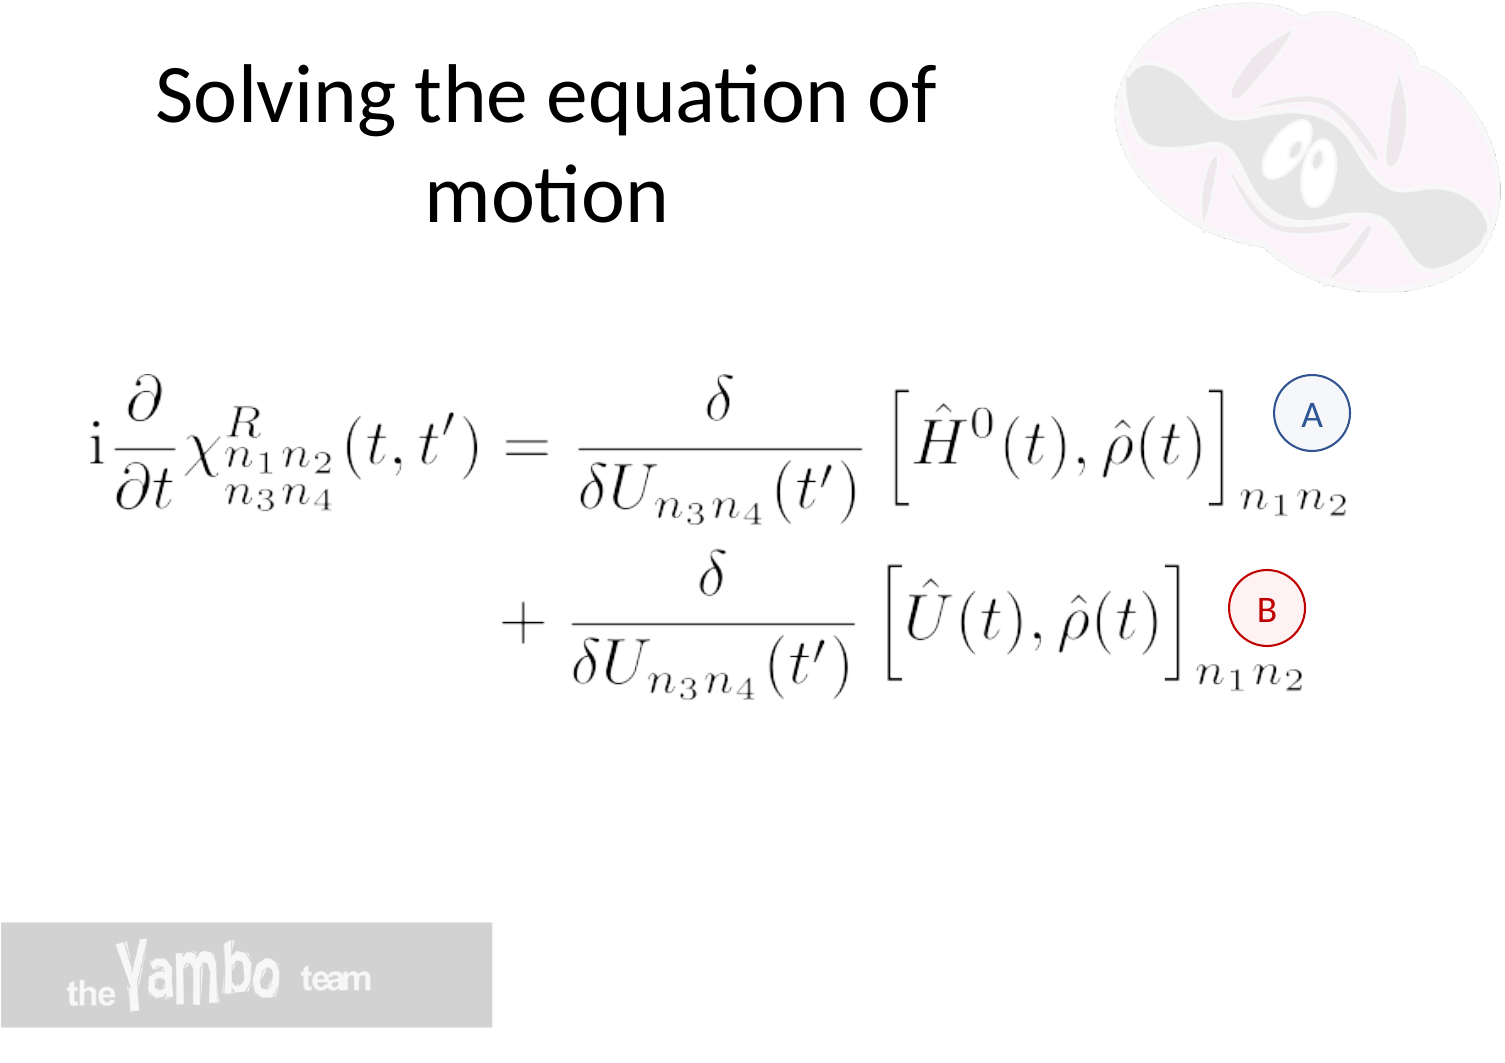

Solving the equation of motion
A
B